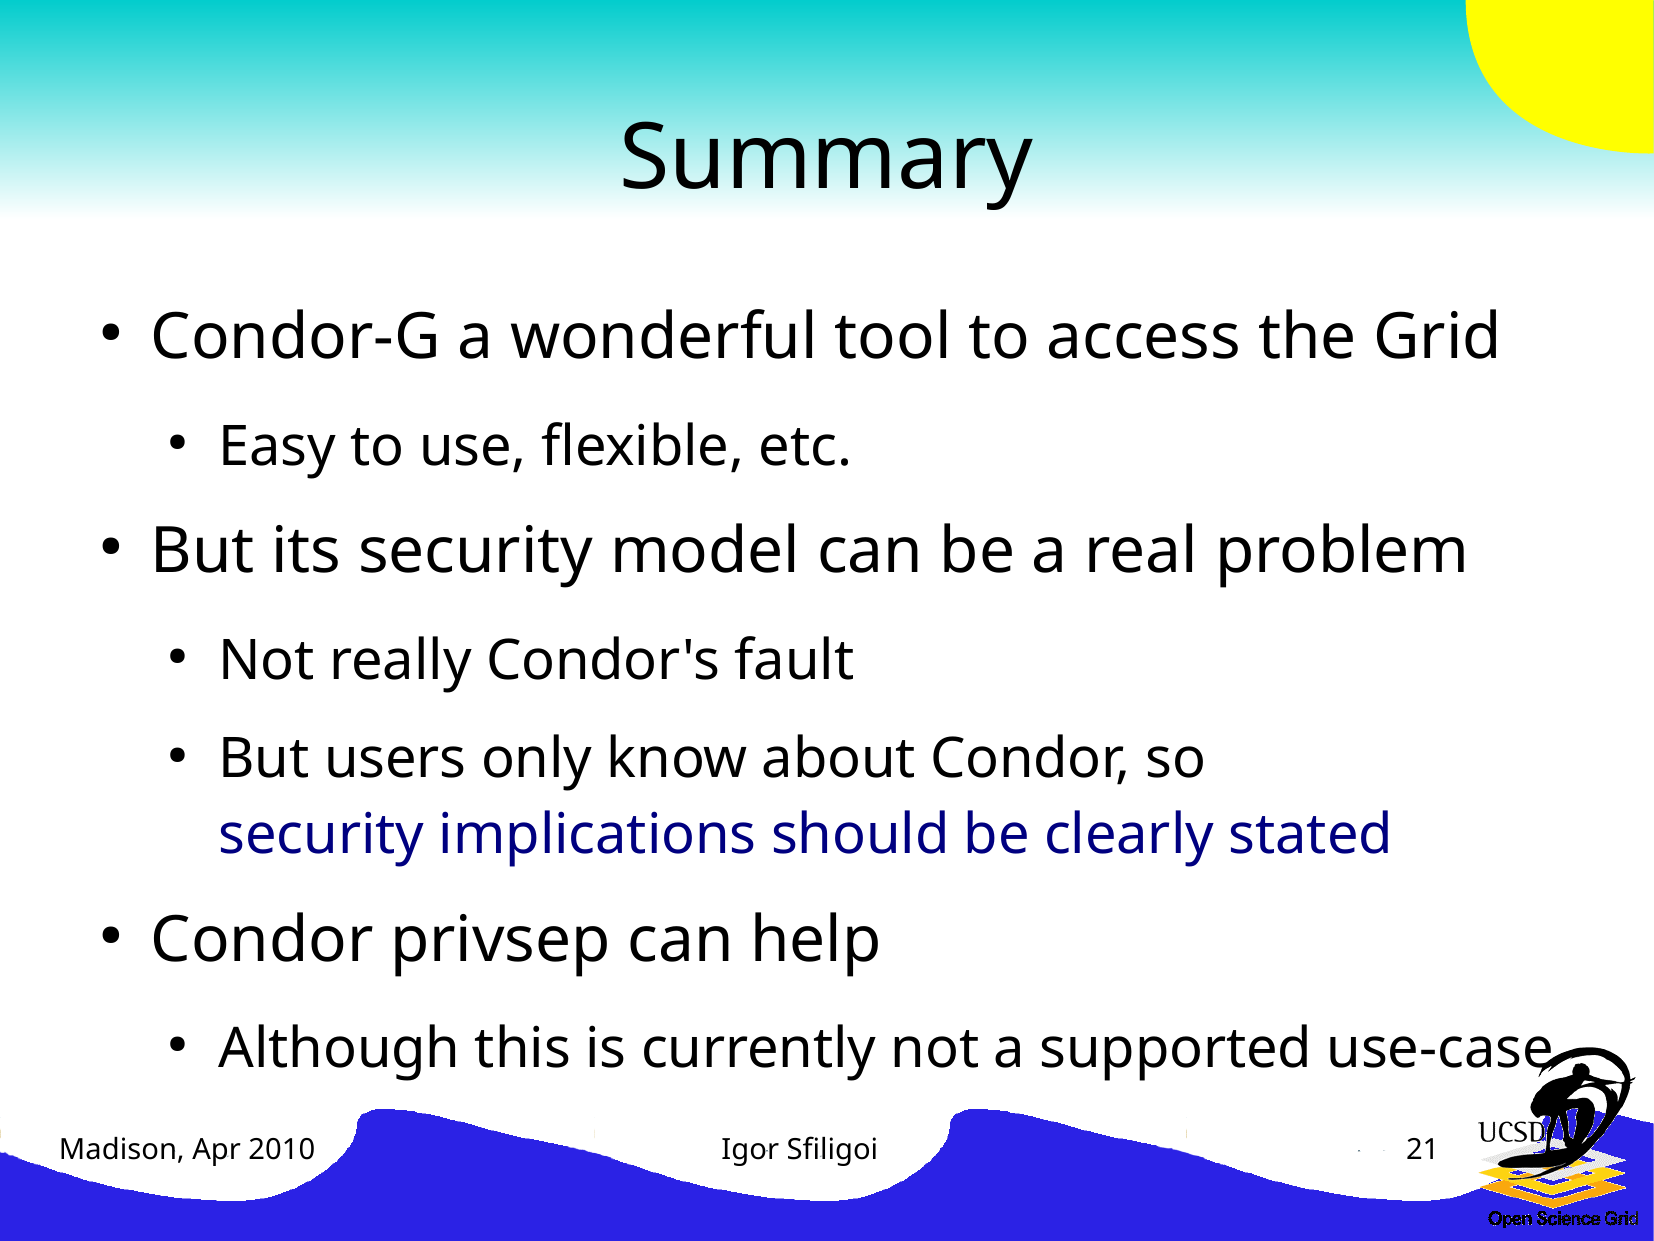

# Summary
Condor-G a wonderful tool to access the Grid
Easy to use, flexible, etc.
But its security model can be a real problem
Not really Condor's fault
But users only know about Condor, so
security implications should be clearly stated
Condor privsep can help
Although this is currently not a supported use-case
21